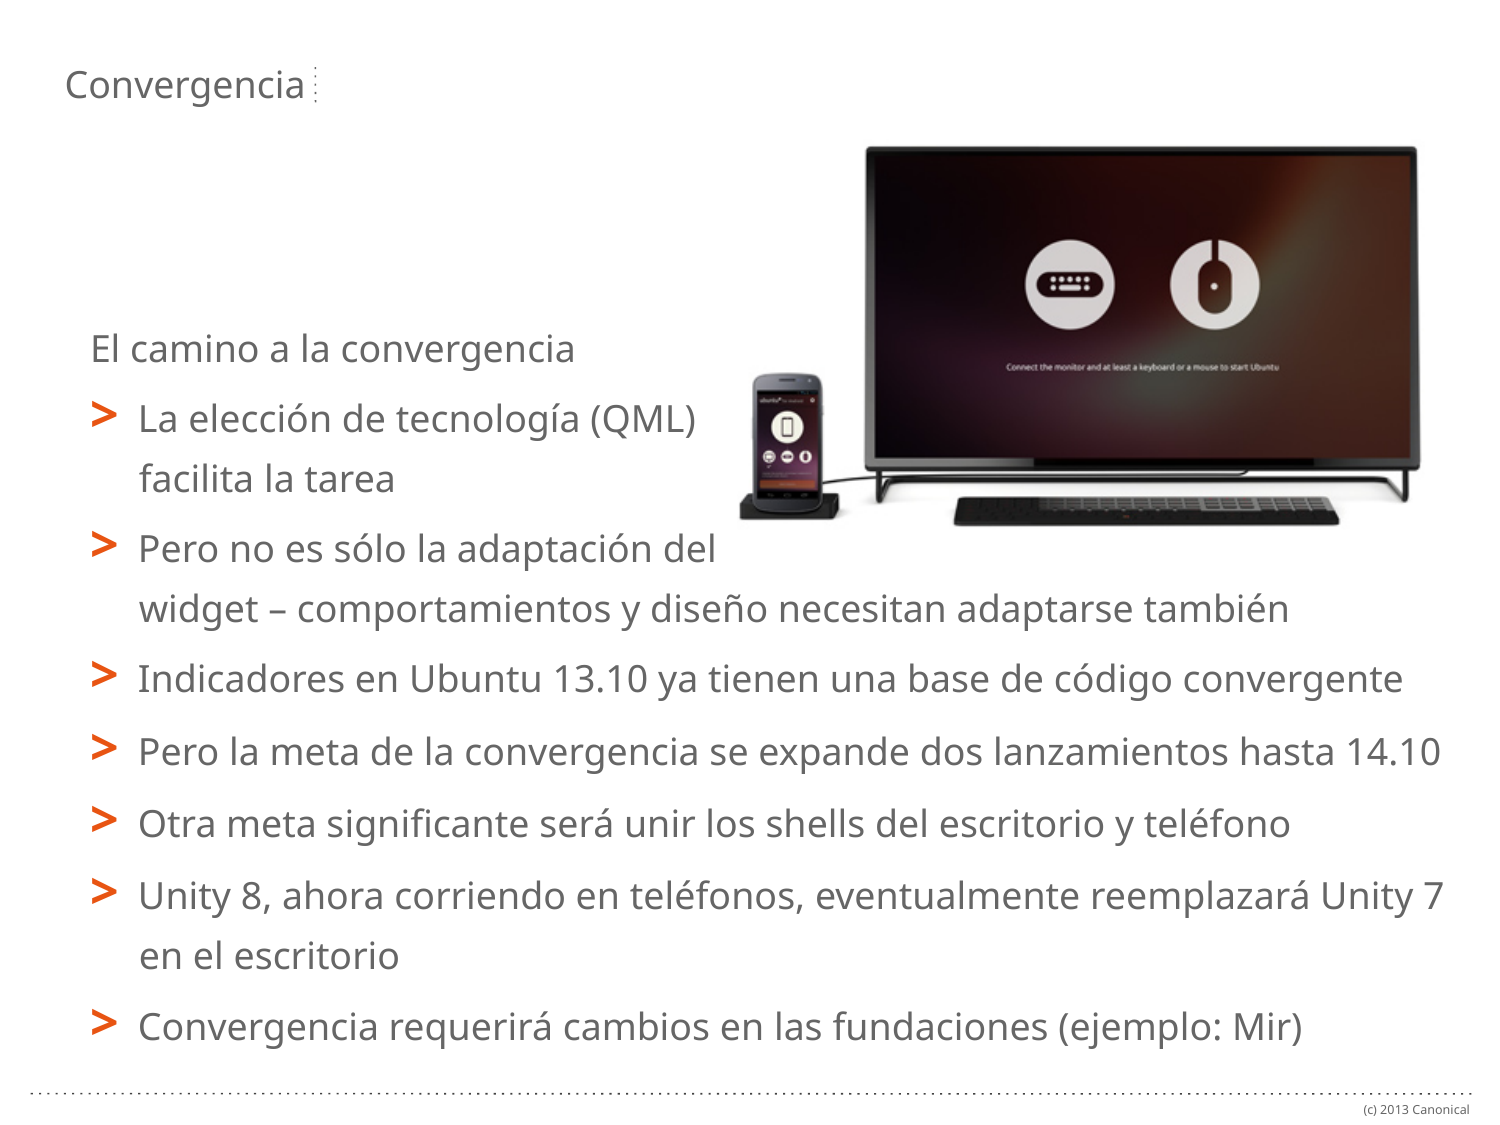

Convergencia
# El camino a la convergencia
> La elección de tecnología (QML)
 facilita la tarea
> Pero no es sólo la adaptación del
 widget – comportamientos y diseño necesitan adaptarse también
> Indicadores en Ubuntu 13.10 ya tienen una base de código convergente
> Pero la meta de la convergencia se expande dos lanzamientos hasta 14.10
> Otra meta significante será unir los shells del escritorio y teléfono
> Unity 8, ahora corriendo en teléfonos, eventualmente reemplazará Unity 7
 en el escritorio
> Convergencia requerirá cambios en las fundaciones (ejemplo: Mir)
(c) 2013 Canonical